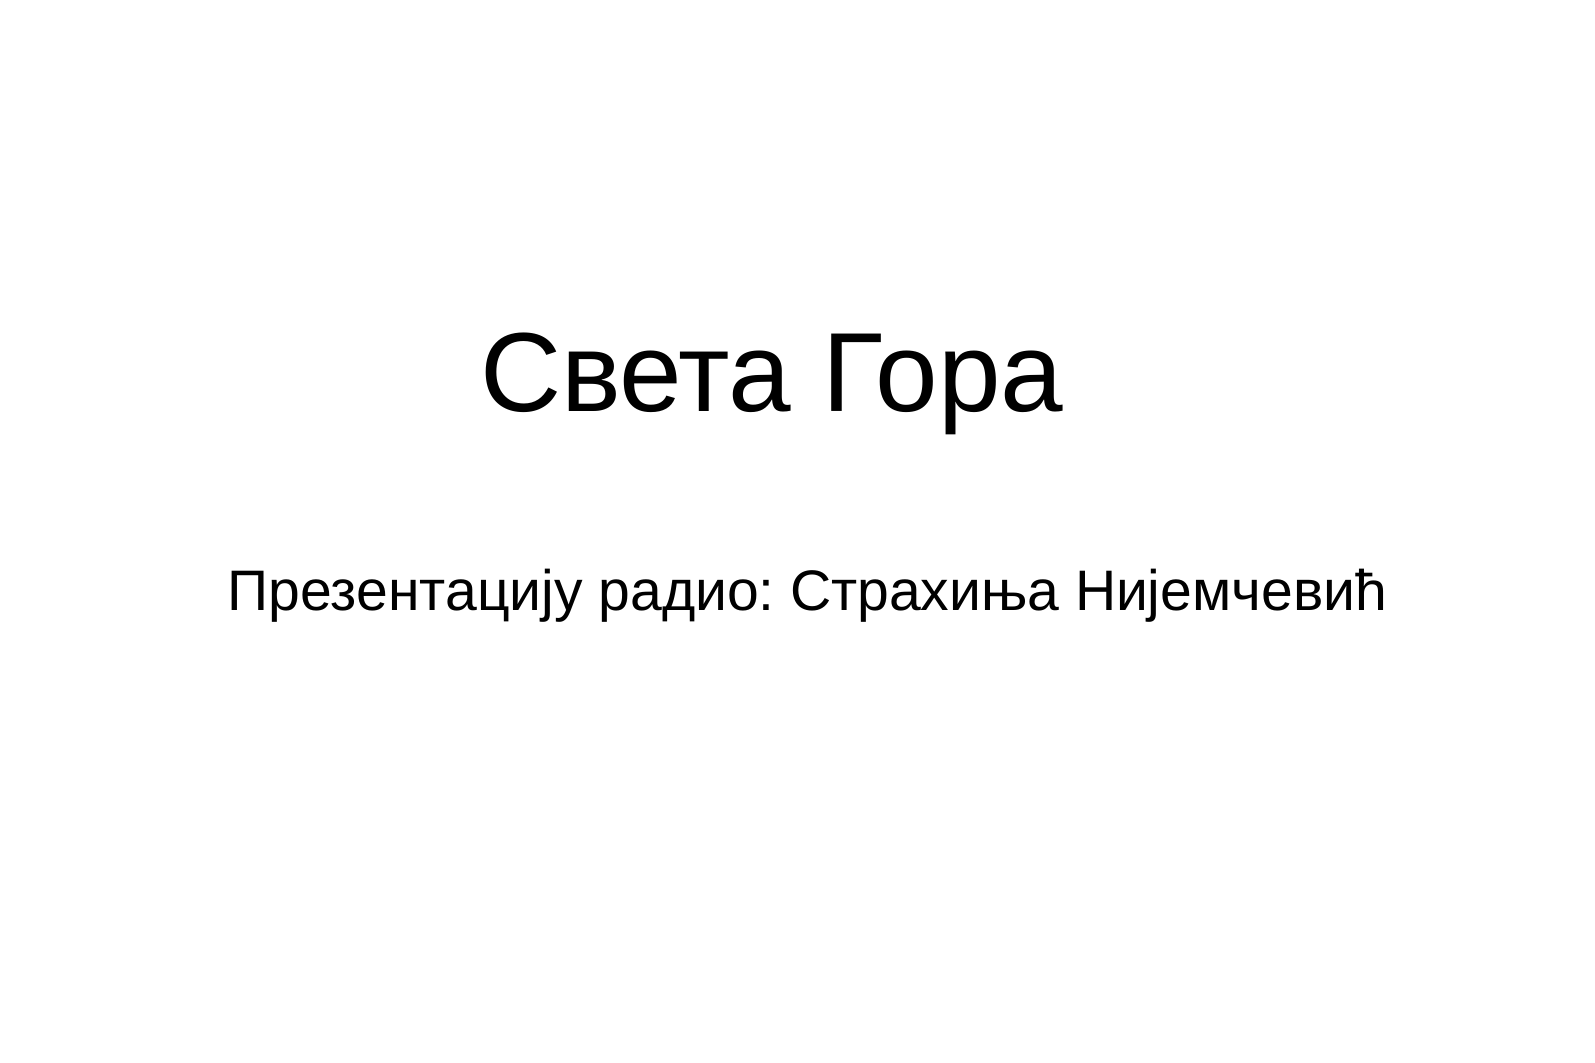

Презентацију радио: Страхиња Нијемчевић
# Света Гора